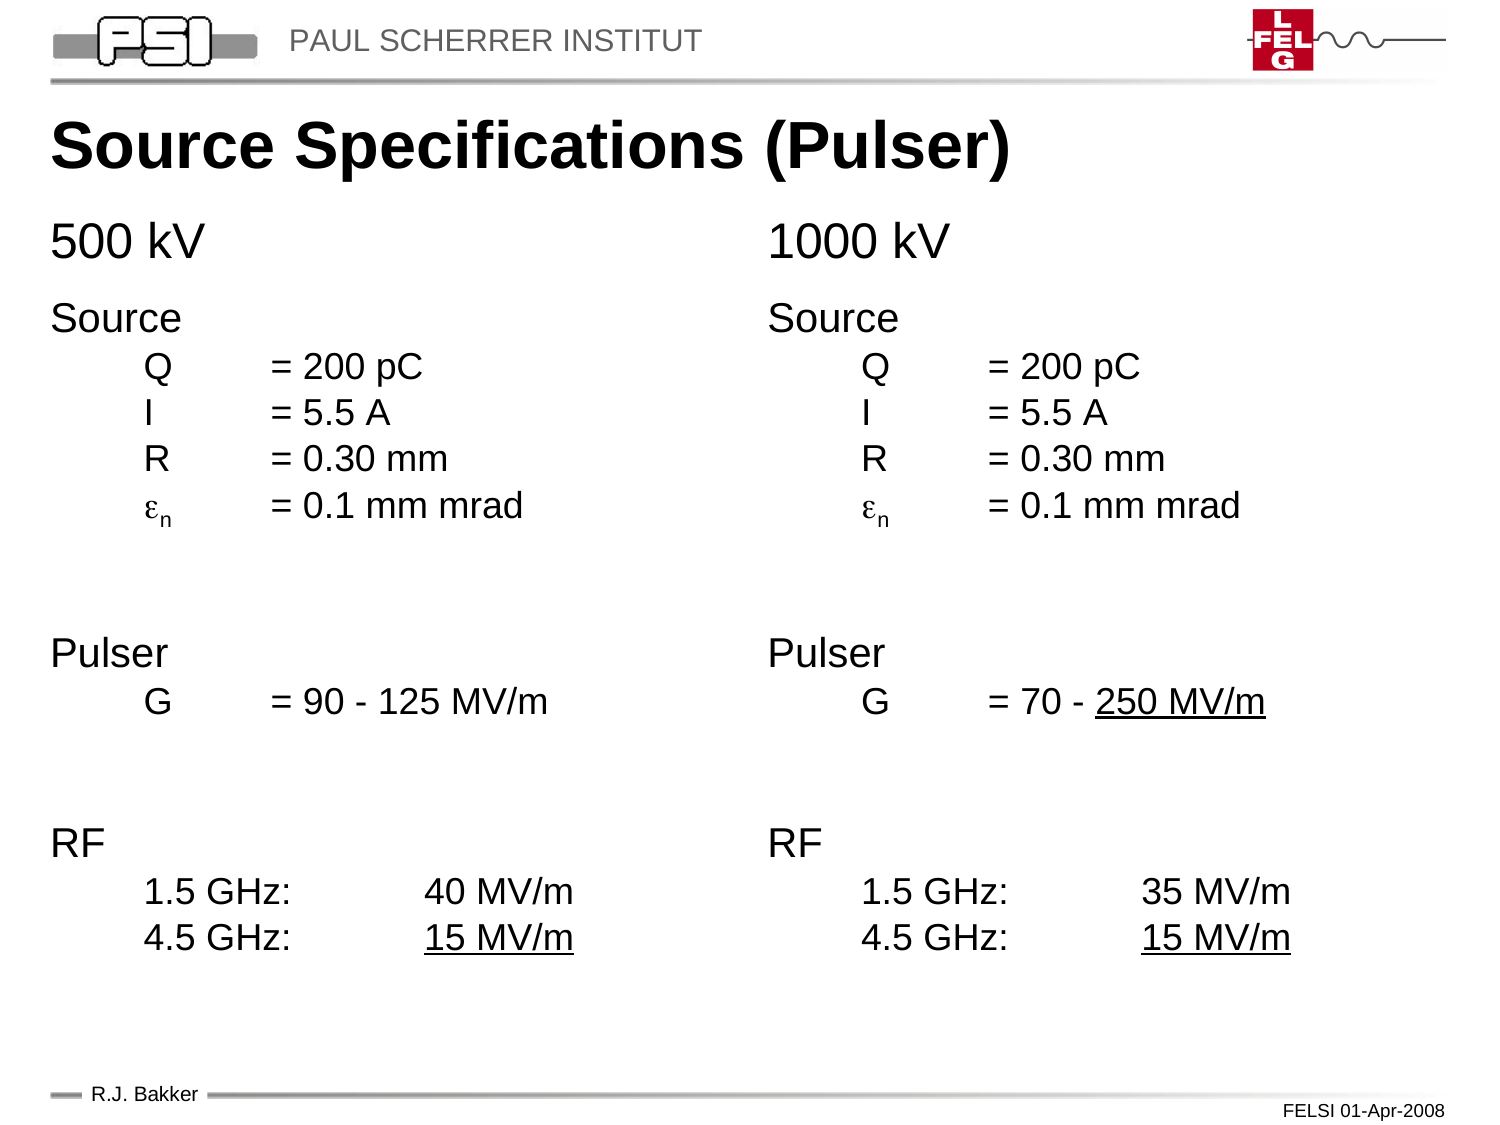

# Source Specifications (Pulser)
500 kV
Source
Q	= 200 pC
I	= 5.5 A
R	= 0.30 mm
n	= 0.1 mm mrad
Pulser
G	= 90 - 125 MV/m
RF
1.5 GHz:	40 MV/m
4.5 GHz:	15 MV/m
1000 kV
Source
Q	= 200 pC
I	= 5.5 A
R	= 0.30 mm
n	= 0.1 mm mrad
Pulser
G	= 70 - 250 MV/m
RF
1.5 GHz:	35 MV/m
4.5 GHz:	15 MV/m